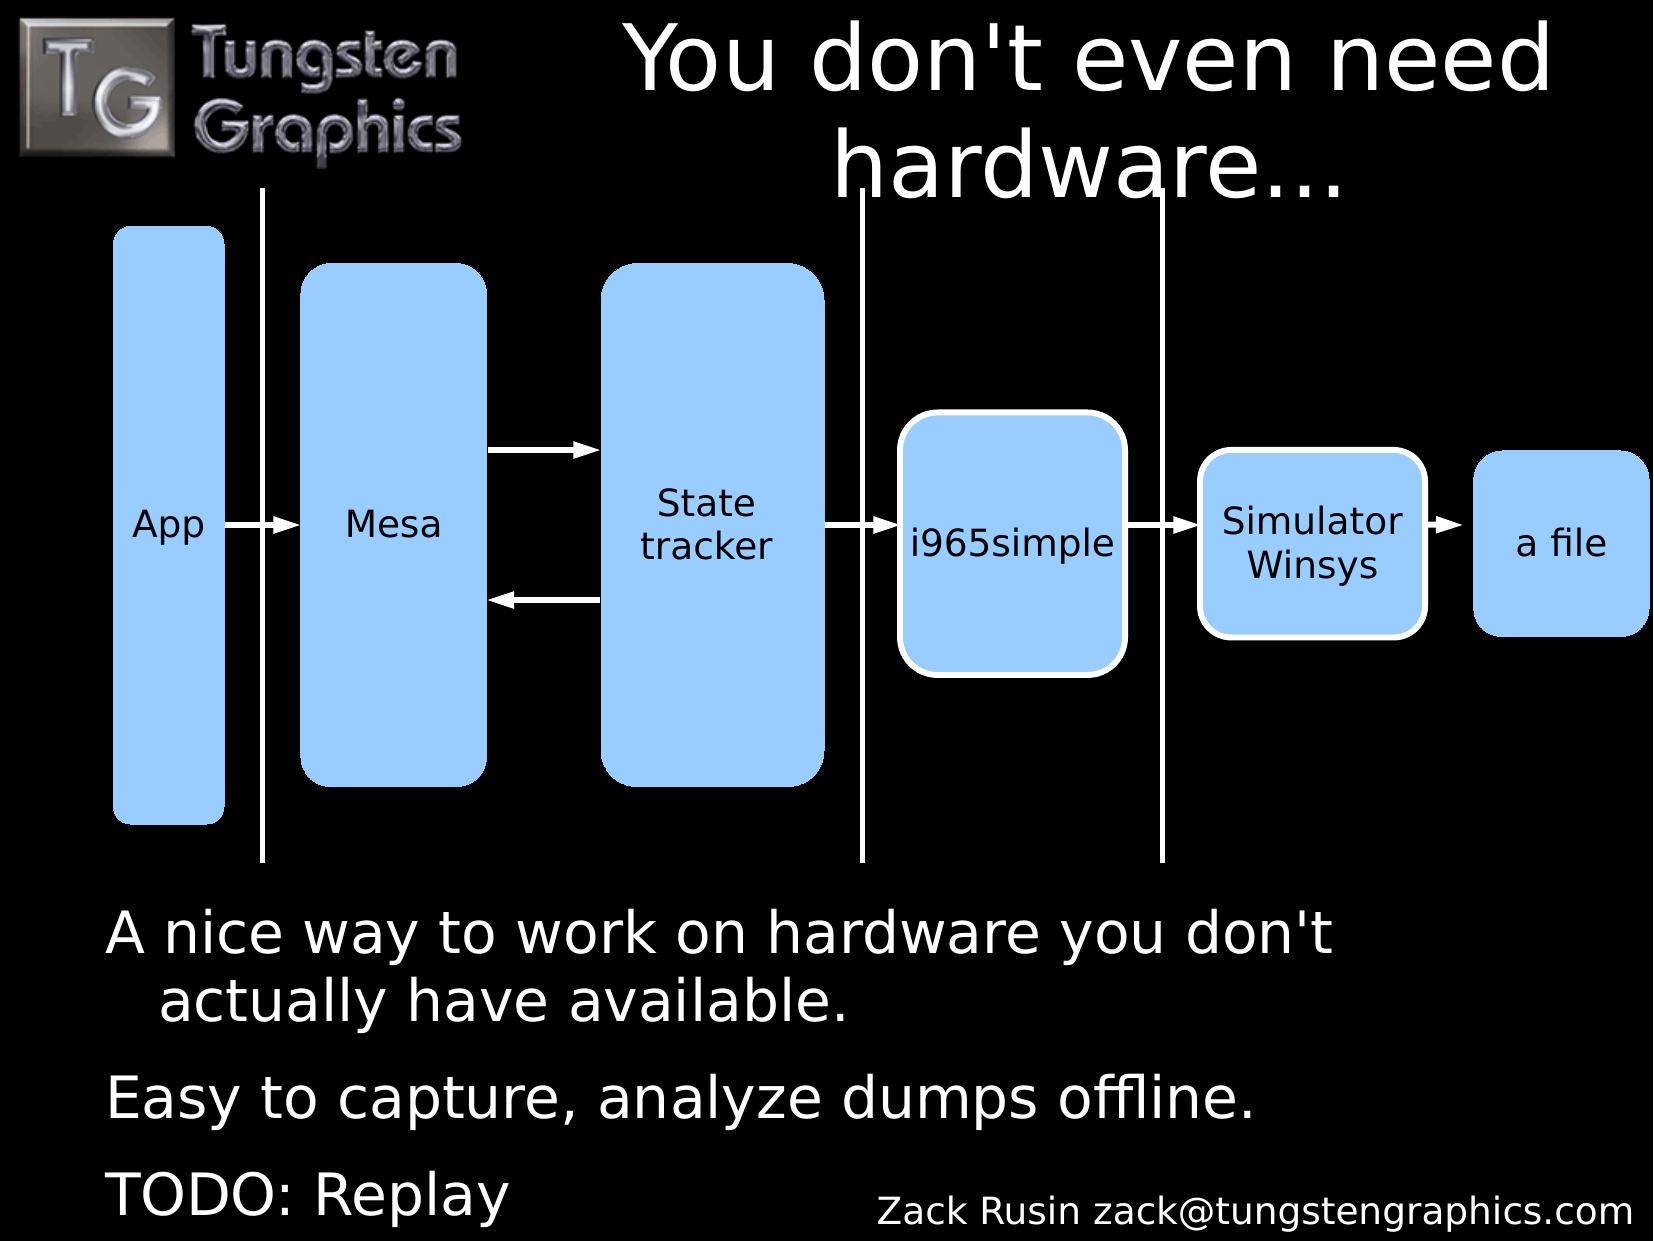

# You don't even need hardware...
App
Mesa
State
tracker
i965simple
Simulator
Winsys
a file
A nice way to work on hardware you don't actually have available.
Easy to capture, analyze dumps offline.
TODO: Replay
Zack Rusin zack@tungstengraphics.com